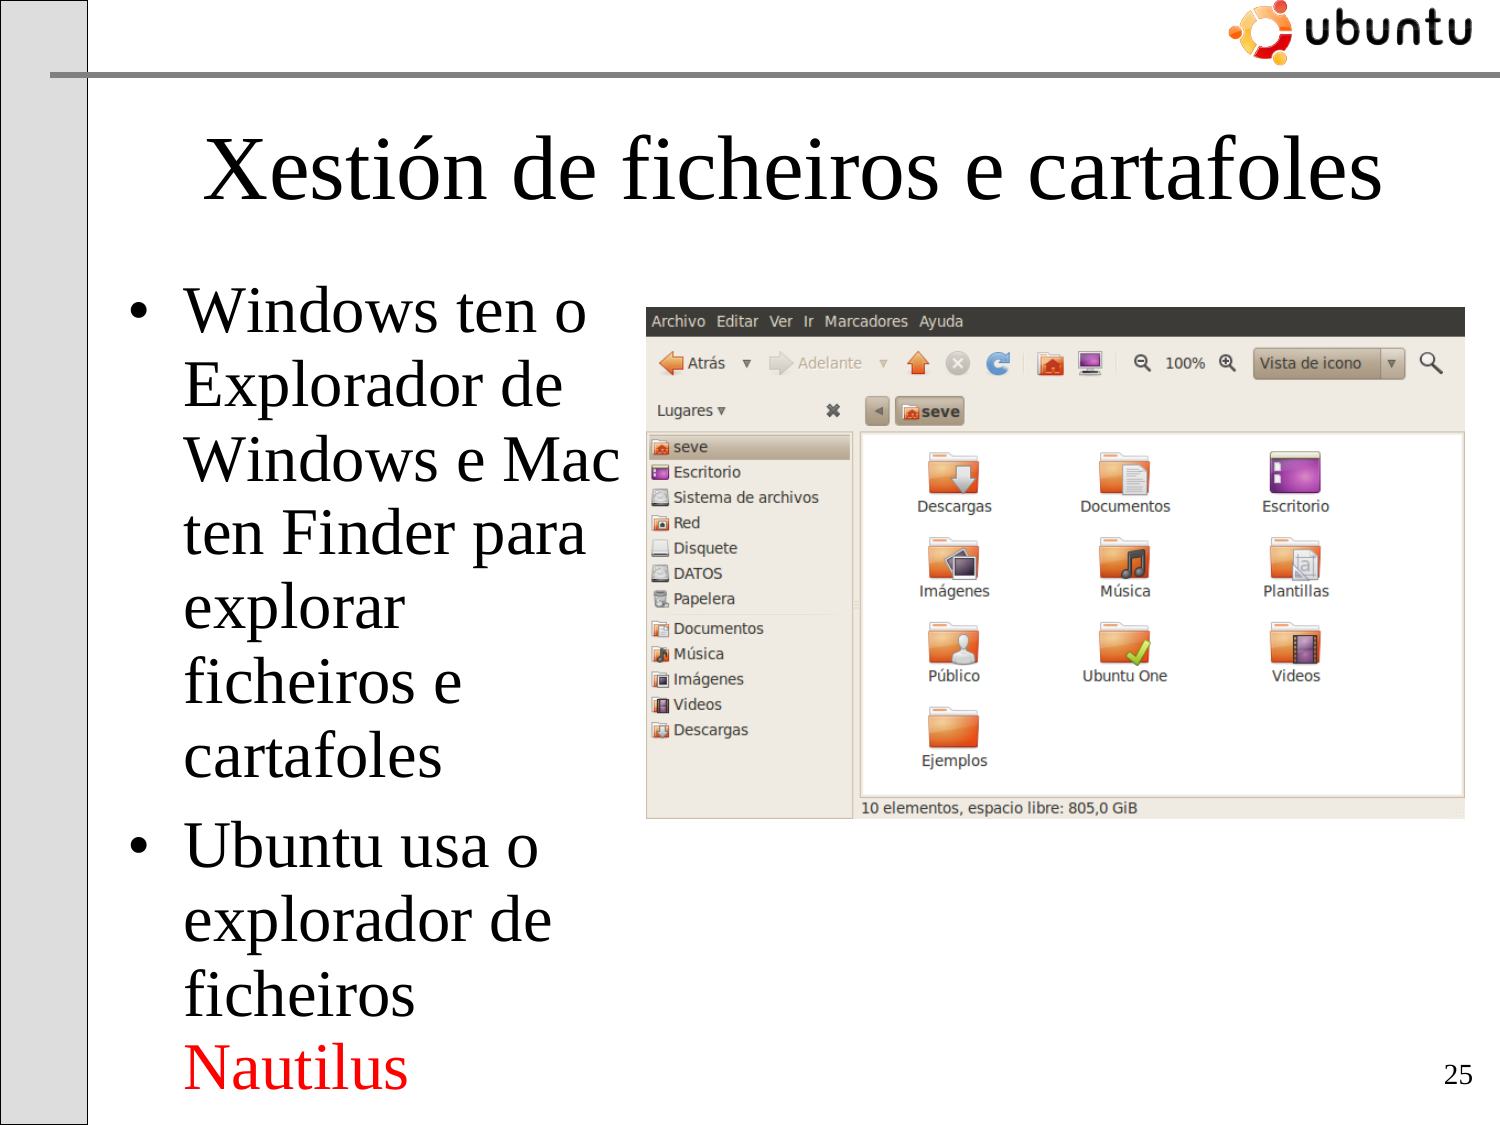

# Xestión de ficheiros e cartafoles
Windows ten o Explorador de Windows e Mac ten Finder para explorar ficheiros e cartafoles
Ubuntu usa o explorador de ficheiros Nautilus
25